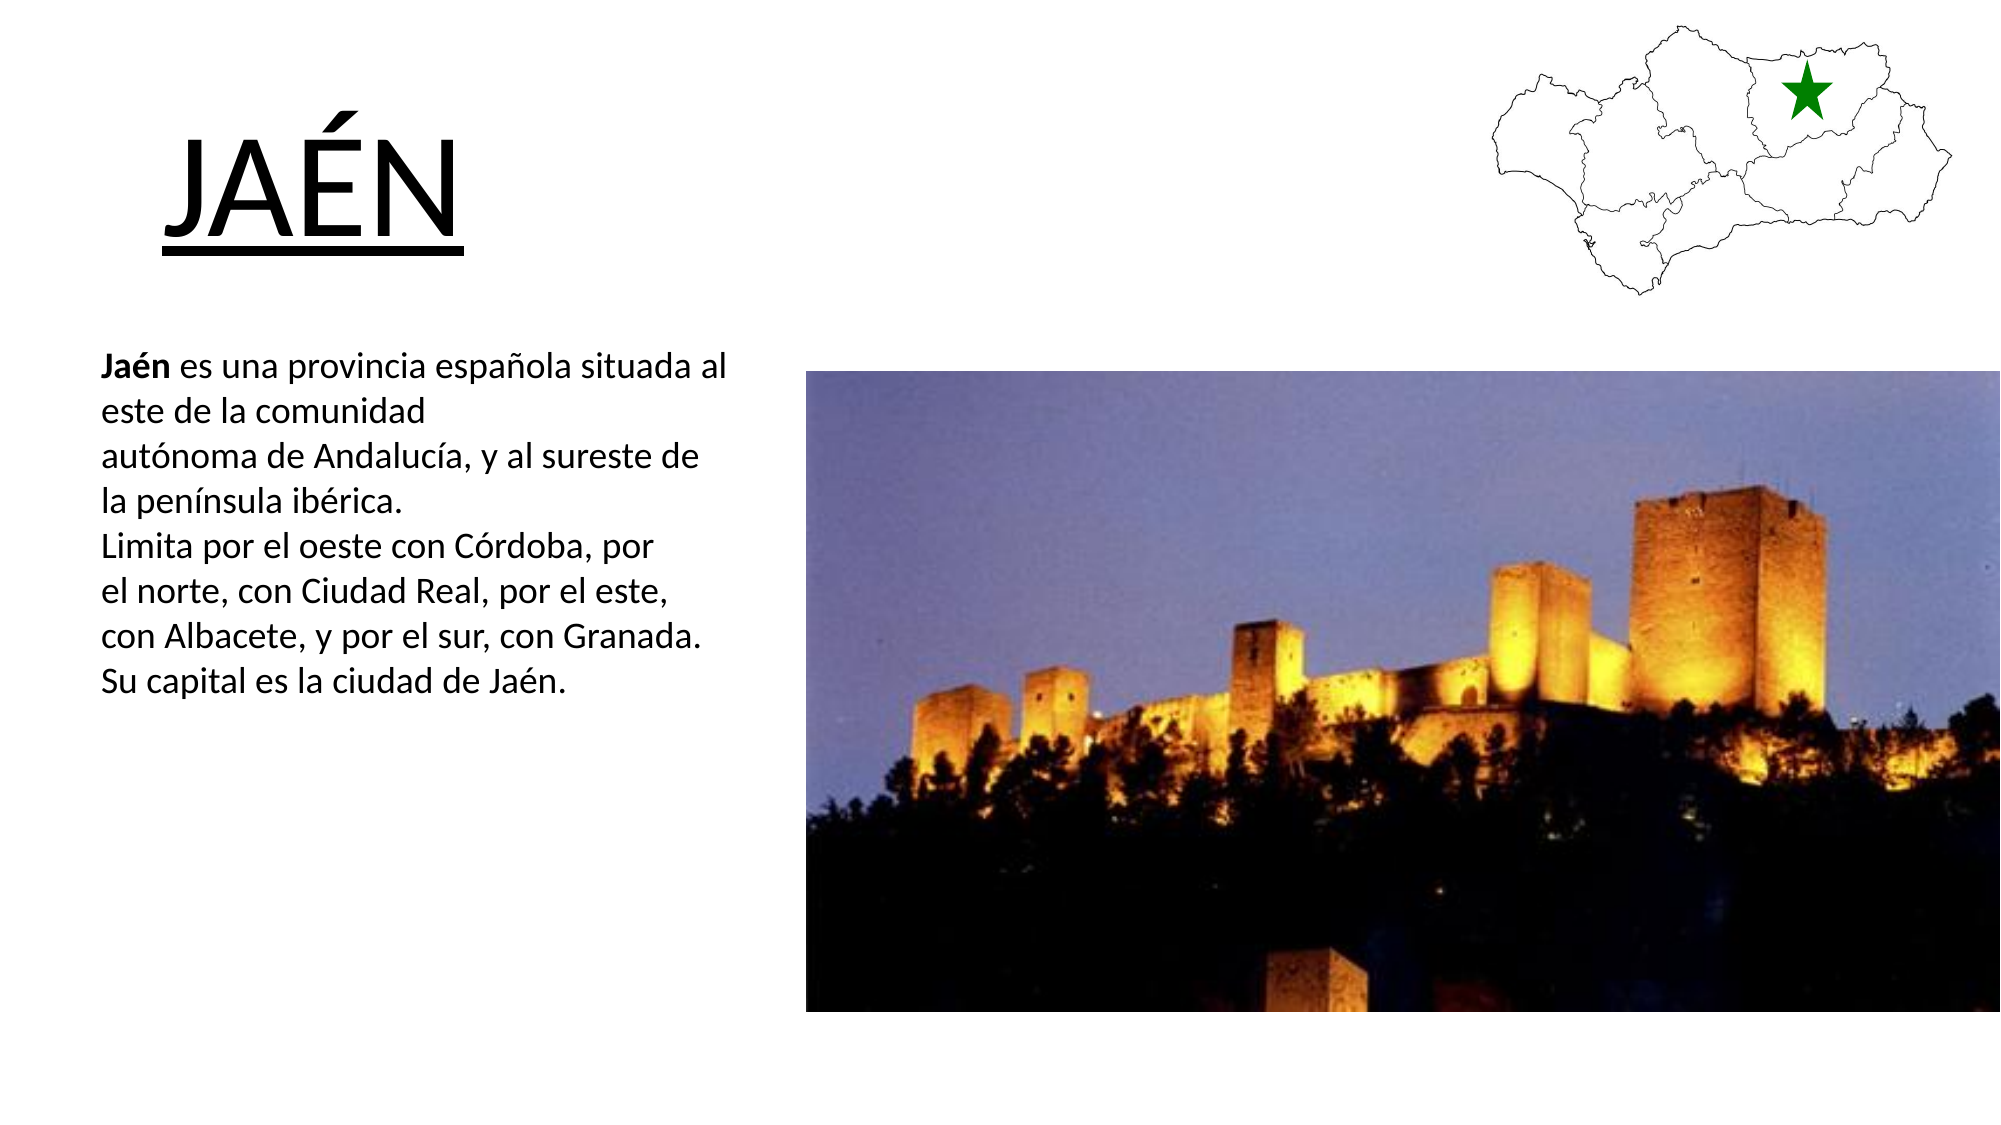

JAÉN
Jaén es una provincia española situada al este de la comunidad autónoma de Andalucía, y al sureste de la península ibérica.
Limita por el oeste con Córdoba, por el norte, con Ciudad Real, por el este, con Albacete, y por el sur, con Granada. Su capital es la ciudad de Jaén.